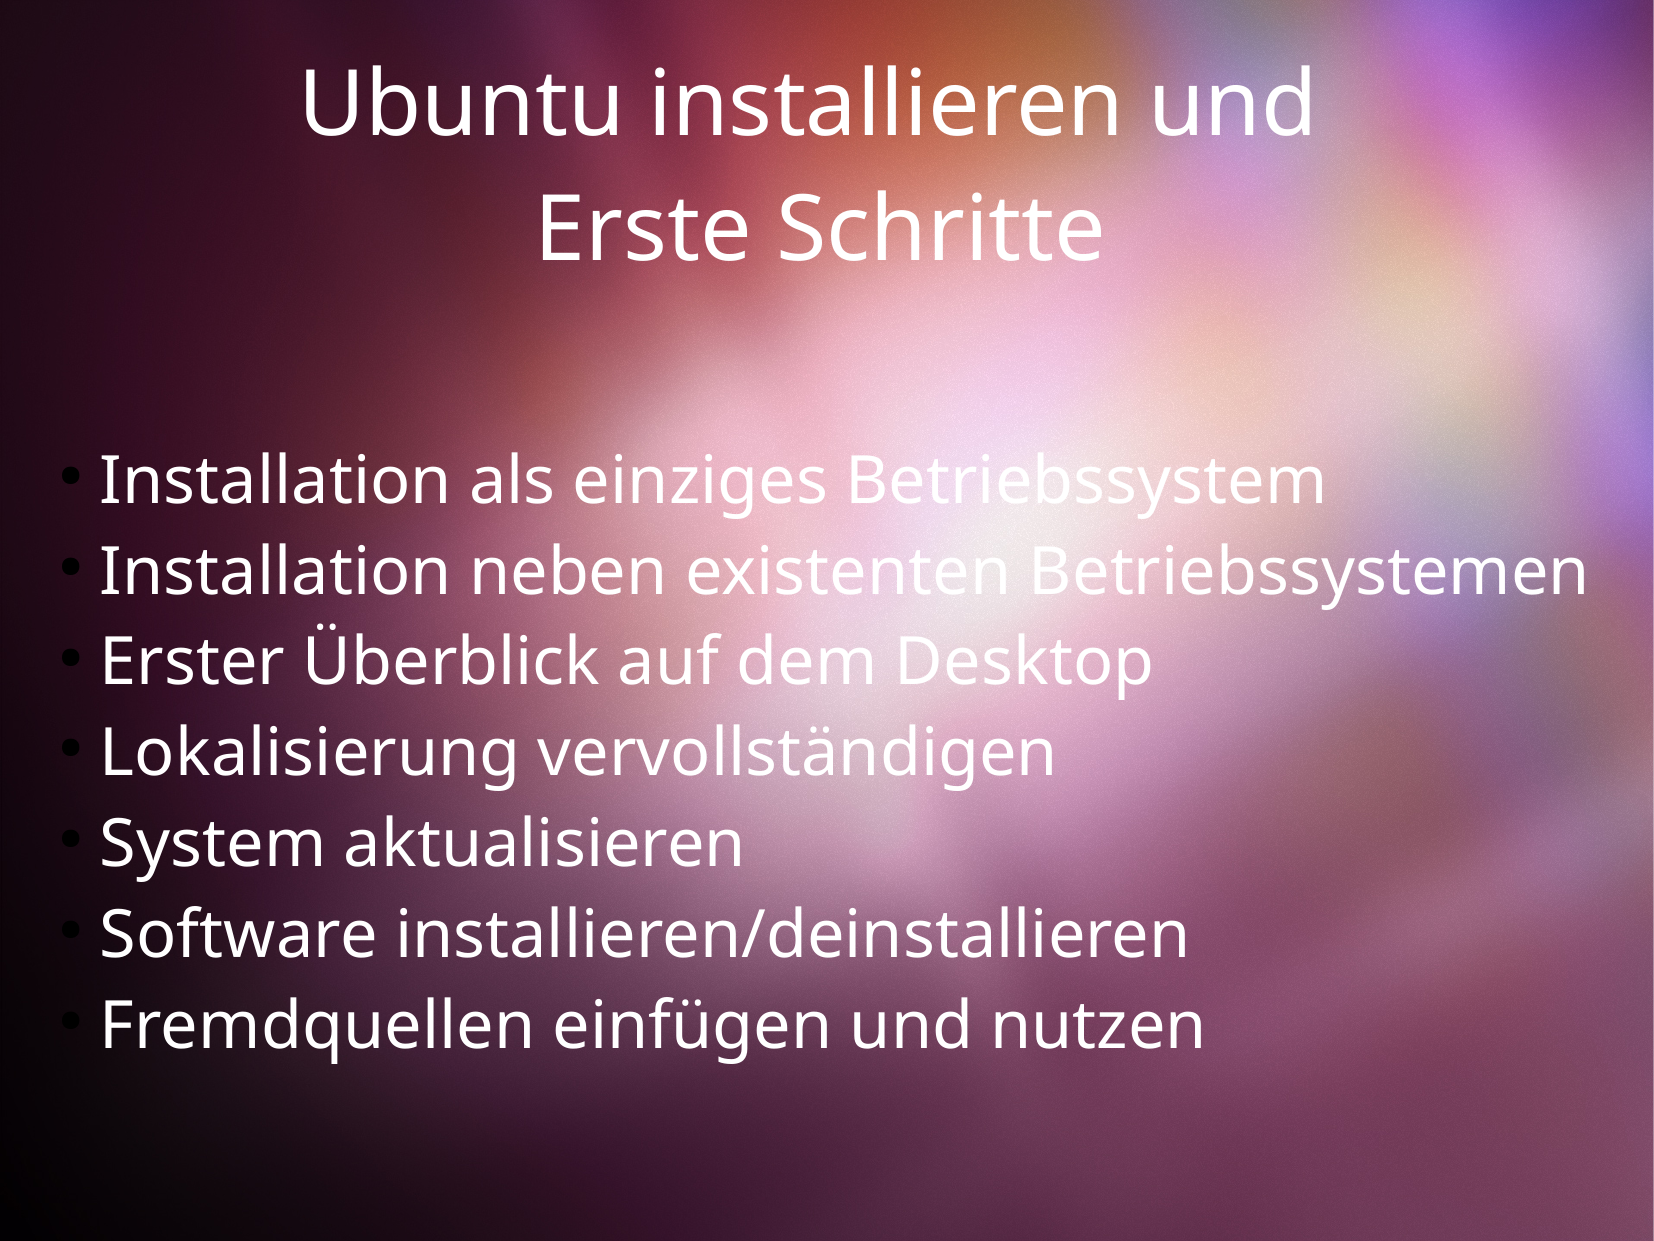

# Ubuntu installieren und Erste Schritte
 Installation als einziges Betriebssystem
 Installation neben existenten Betriebssystemen
 Erster Überblick auf dem Desktop
 Lokalisierung vervollständigen
 System aktualisieren
 Software installieren/deinstallieren
 Fremdquellen einfügen und nutzen